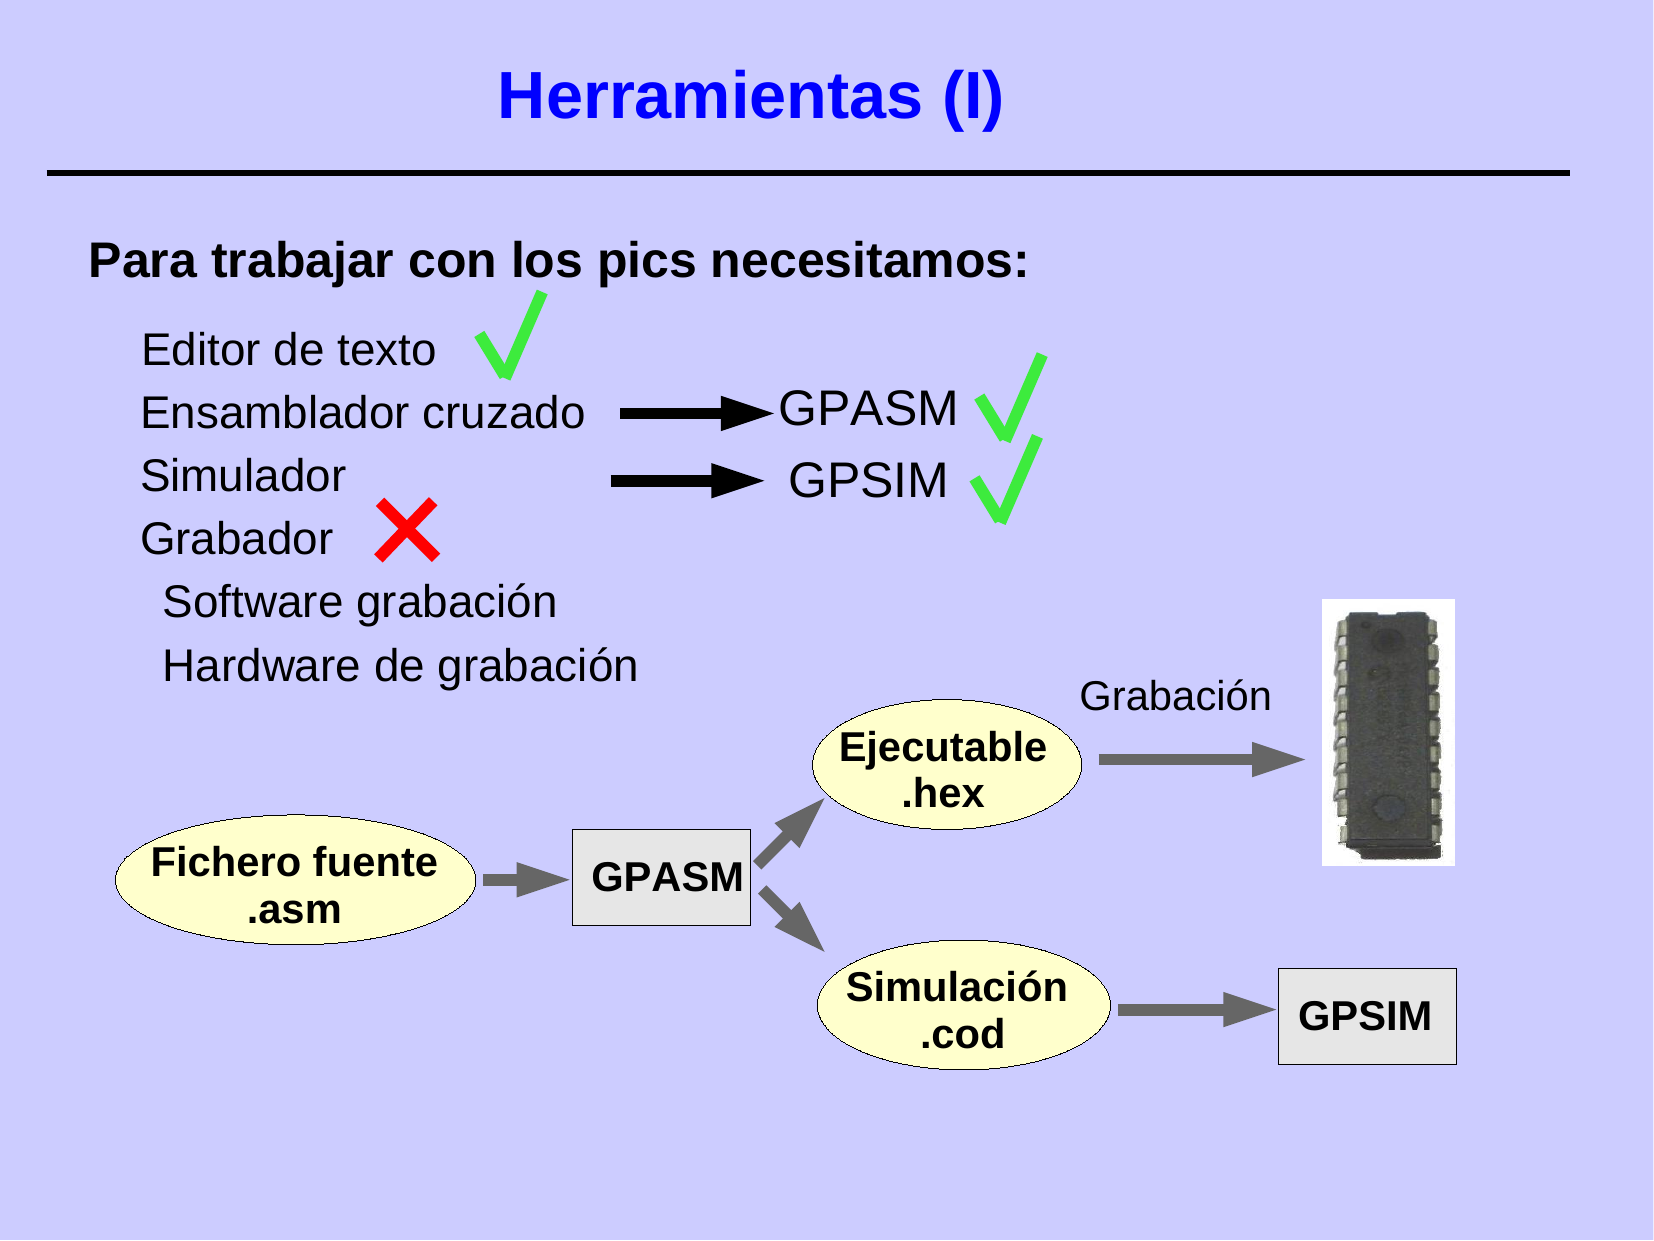

# Herramientas (I)
 Para trabajar con los pics necesitamos:
 Editor de texto
 Ensamblador cruzado
 Simulador
 Grabador
Software grabación
Hardware de grabación
GPASM
GPSIM
Grabación
Ejecutable
.hex
Fichero fuente
.asm
GPASM
Simulación
.cod
GPSIM